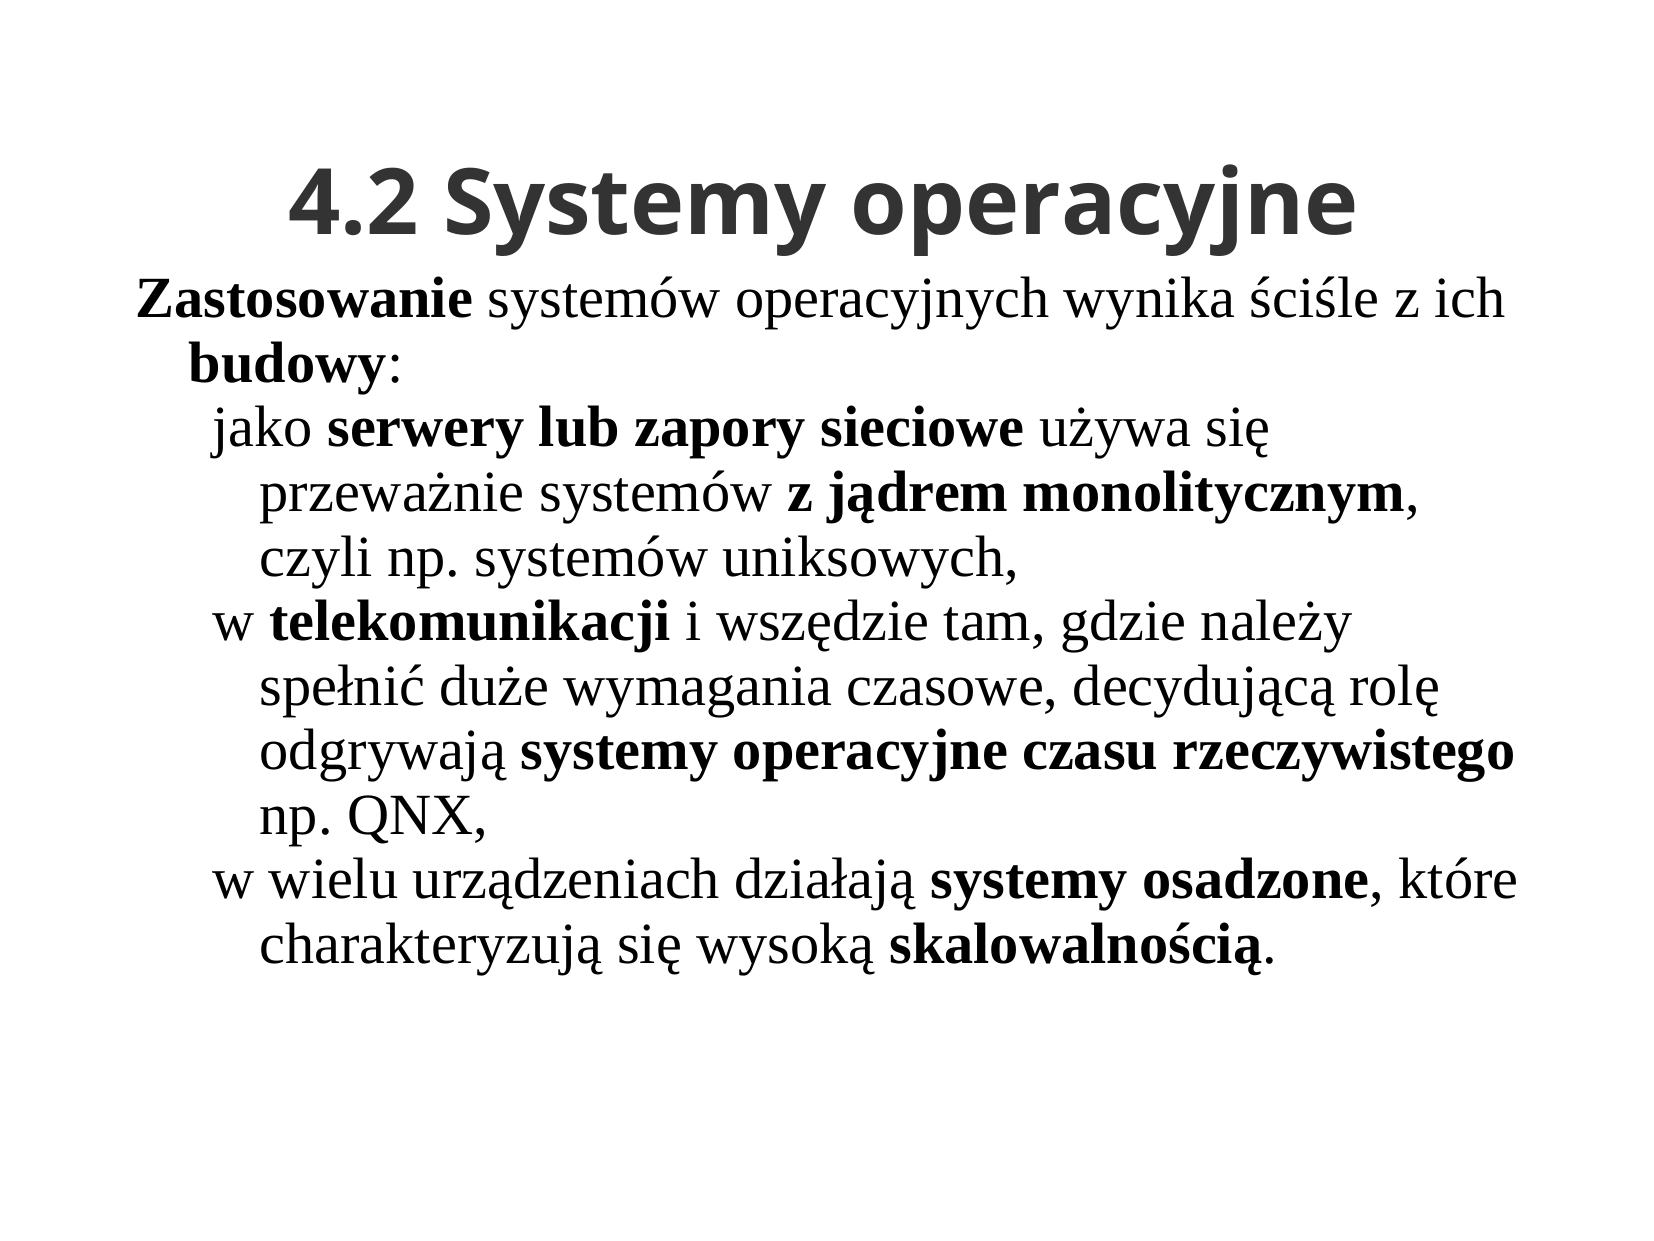

# 4.2 Systemy operacyjne
Zastosowanie systemów operacyjnych wynika ściśle z ich budowy:
jako serwery lub zapory sieciowe używa się przeważnie systemów z jądrem monolitycznym, czyli np. systemów uniksowych,
w telekomunikacji i wszędzie tam, gdzie należy spełnić duże wymagania czasowe, decydującą rolę odgrywają systemy operacyjne czasu rzeczywistego np. QNX,
w wielu urządzeniach działają systemy osadzone, które charakteryzują się wysoką skalowalnością.